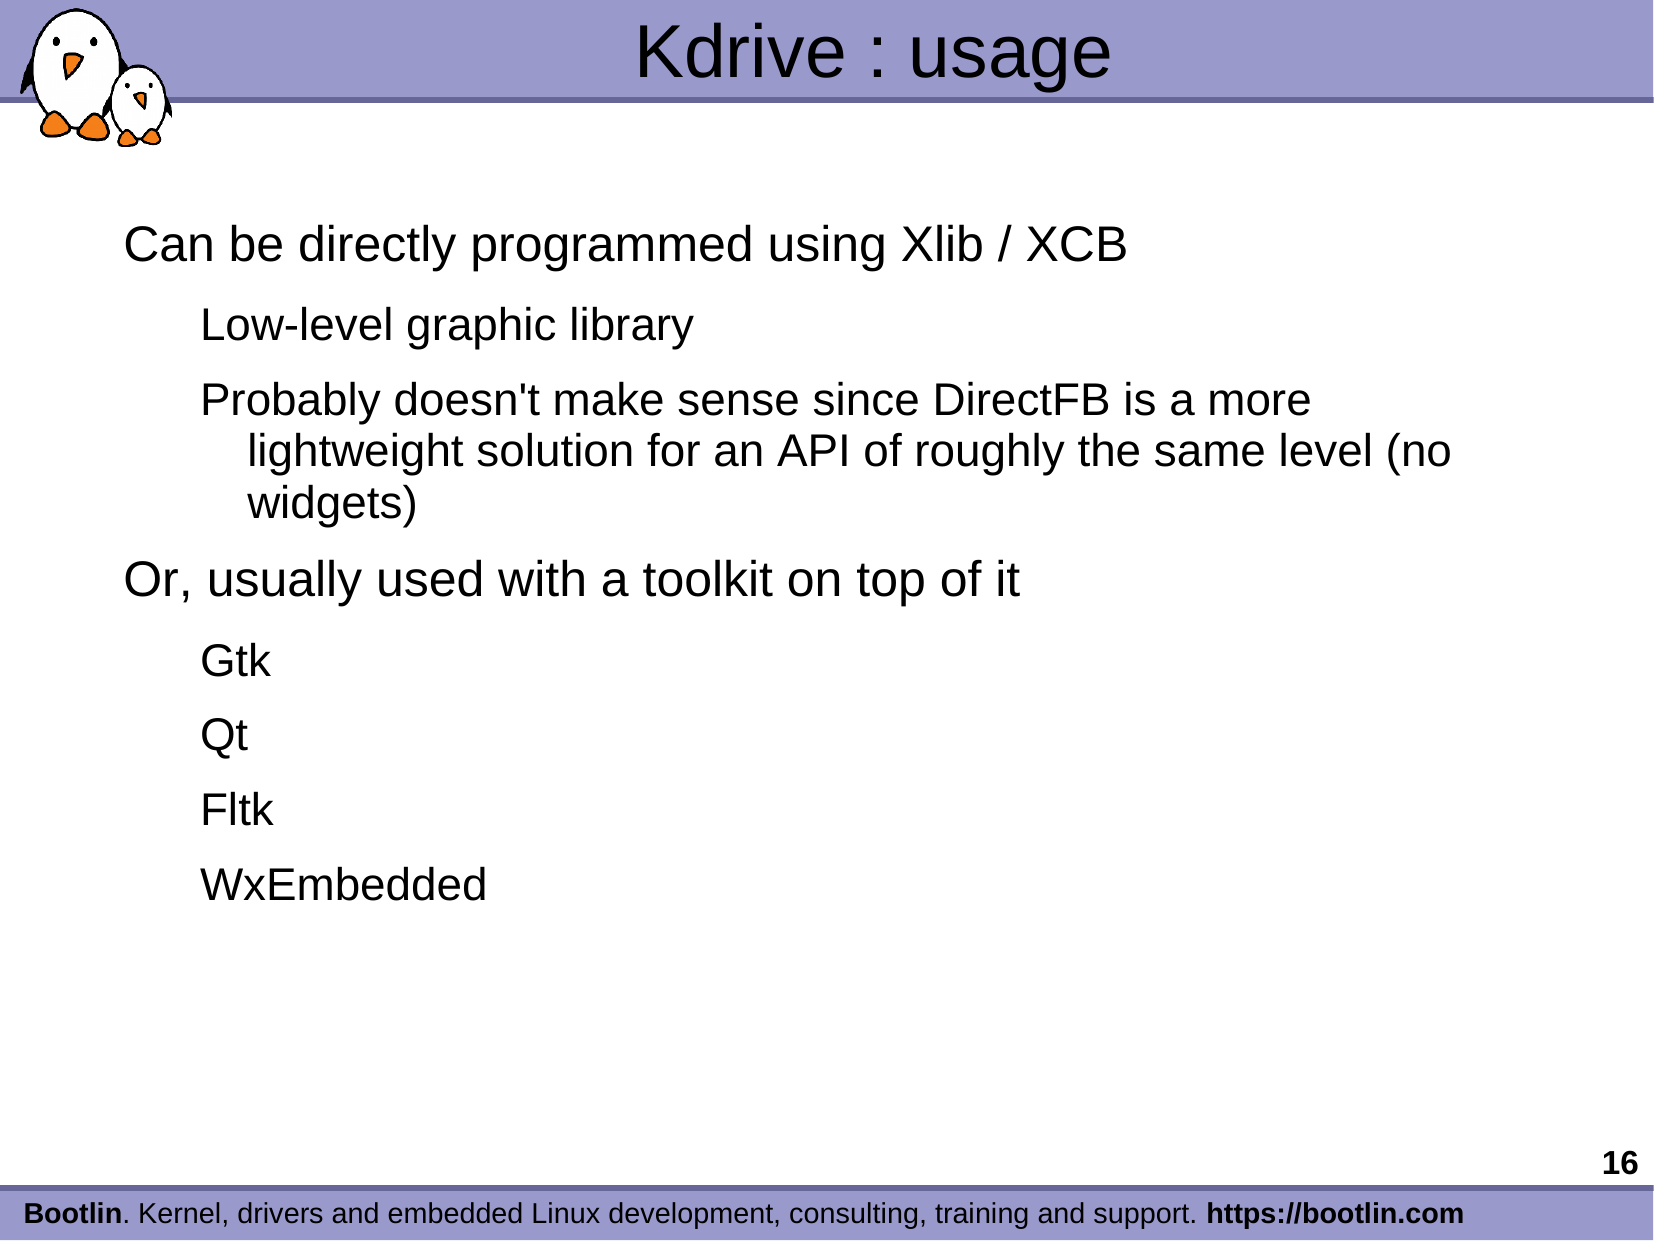

# Kdrive : usage
Can be directly programmed using Xlib / XCB
Low-level graphic library
Probably doesn't make sense since DirectFB is a more lightweight solution for an API of roughly the same level (no widgets)
Or, usually used with a toolkit on top of it
Gtk
Qt
Fltk
WxEmbedded